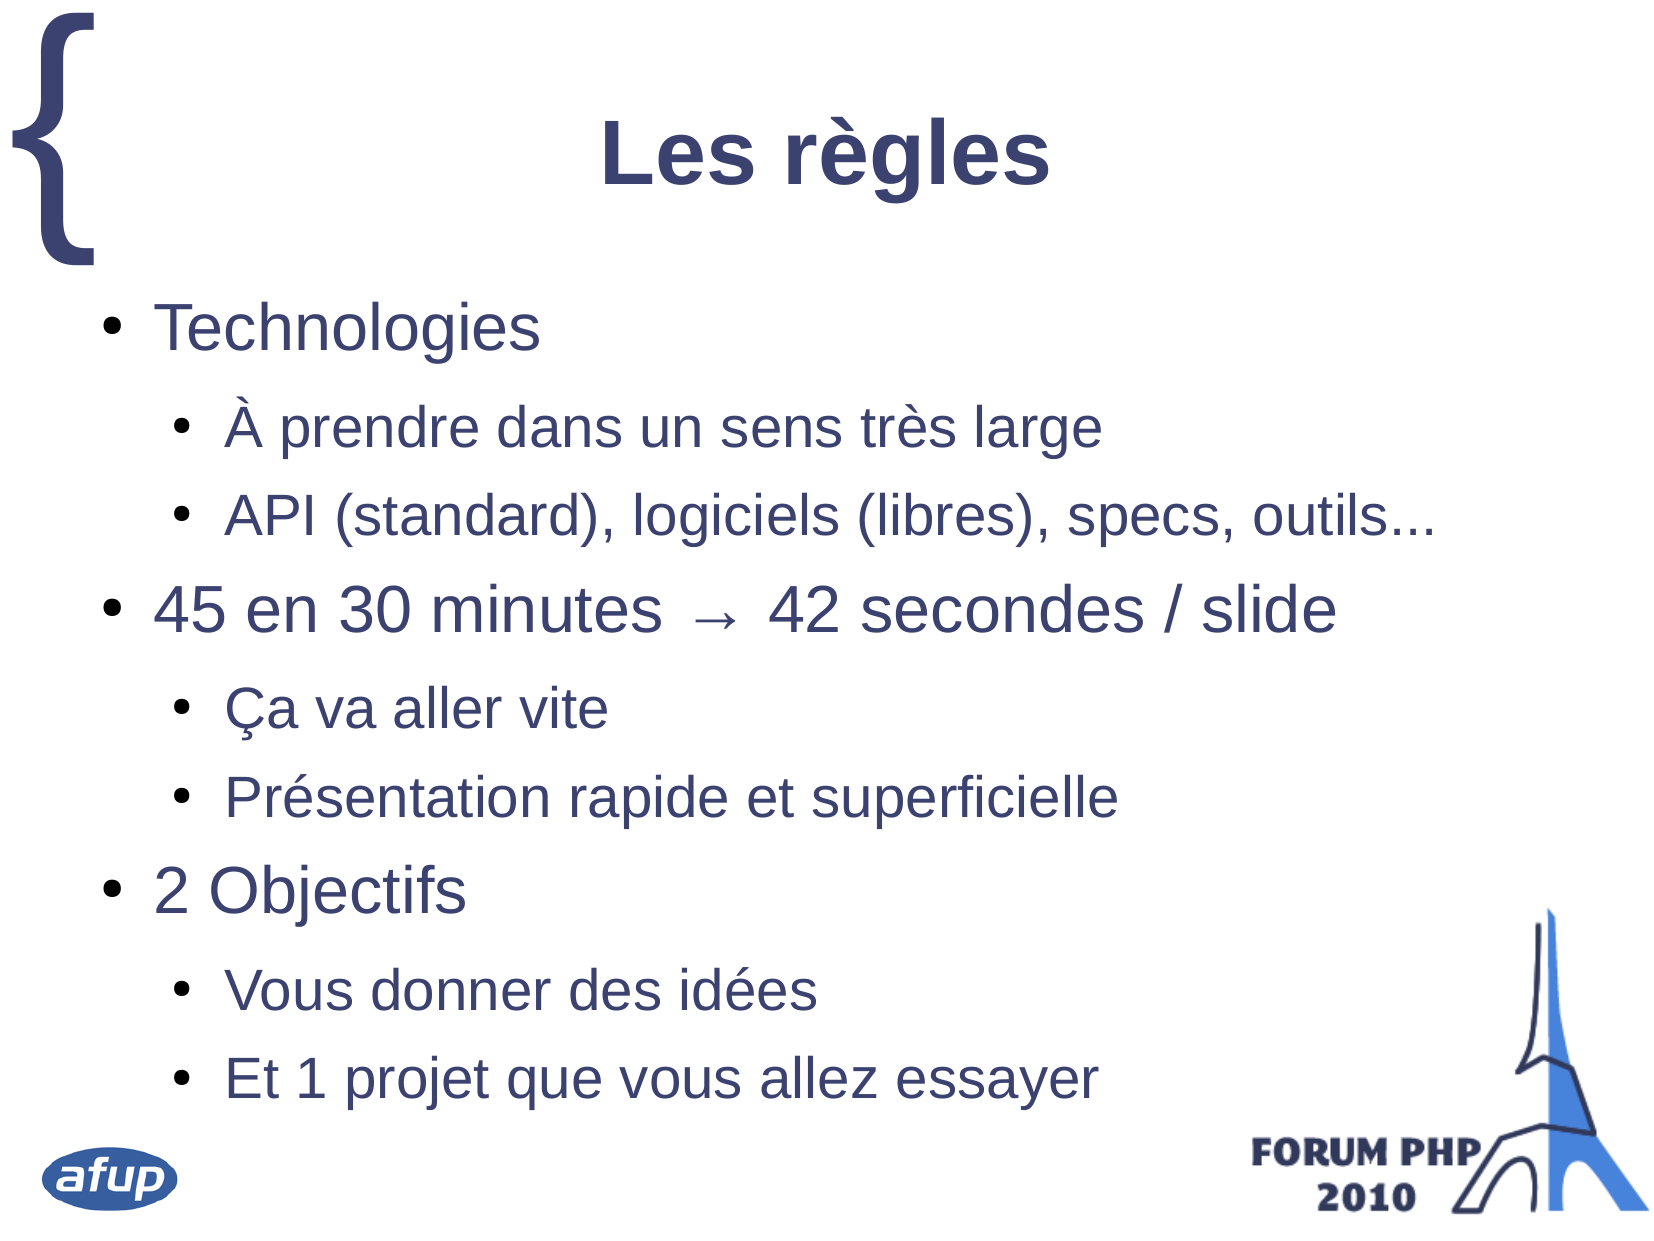

# Les règles
Technologies
À prendre dans un sens très large
API (standard), logiciels (libres), specs, outils...
45 en 30 minutes → 42 secondes / slide
Ça va aller vite
Présentation rapide et superficielle
2 Objectifs
Vous donner des idées
Et 1 projet que vous allez essayer